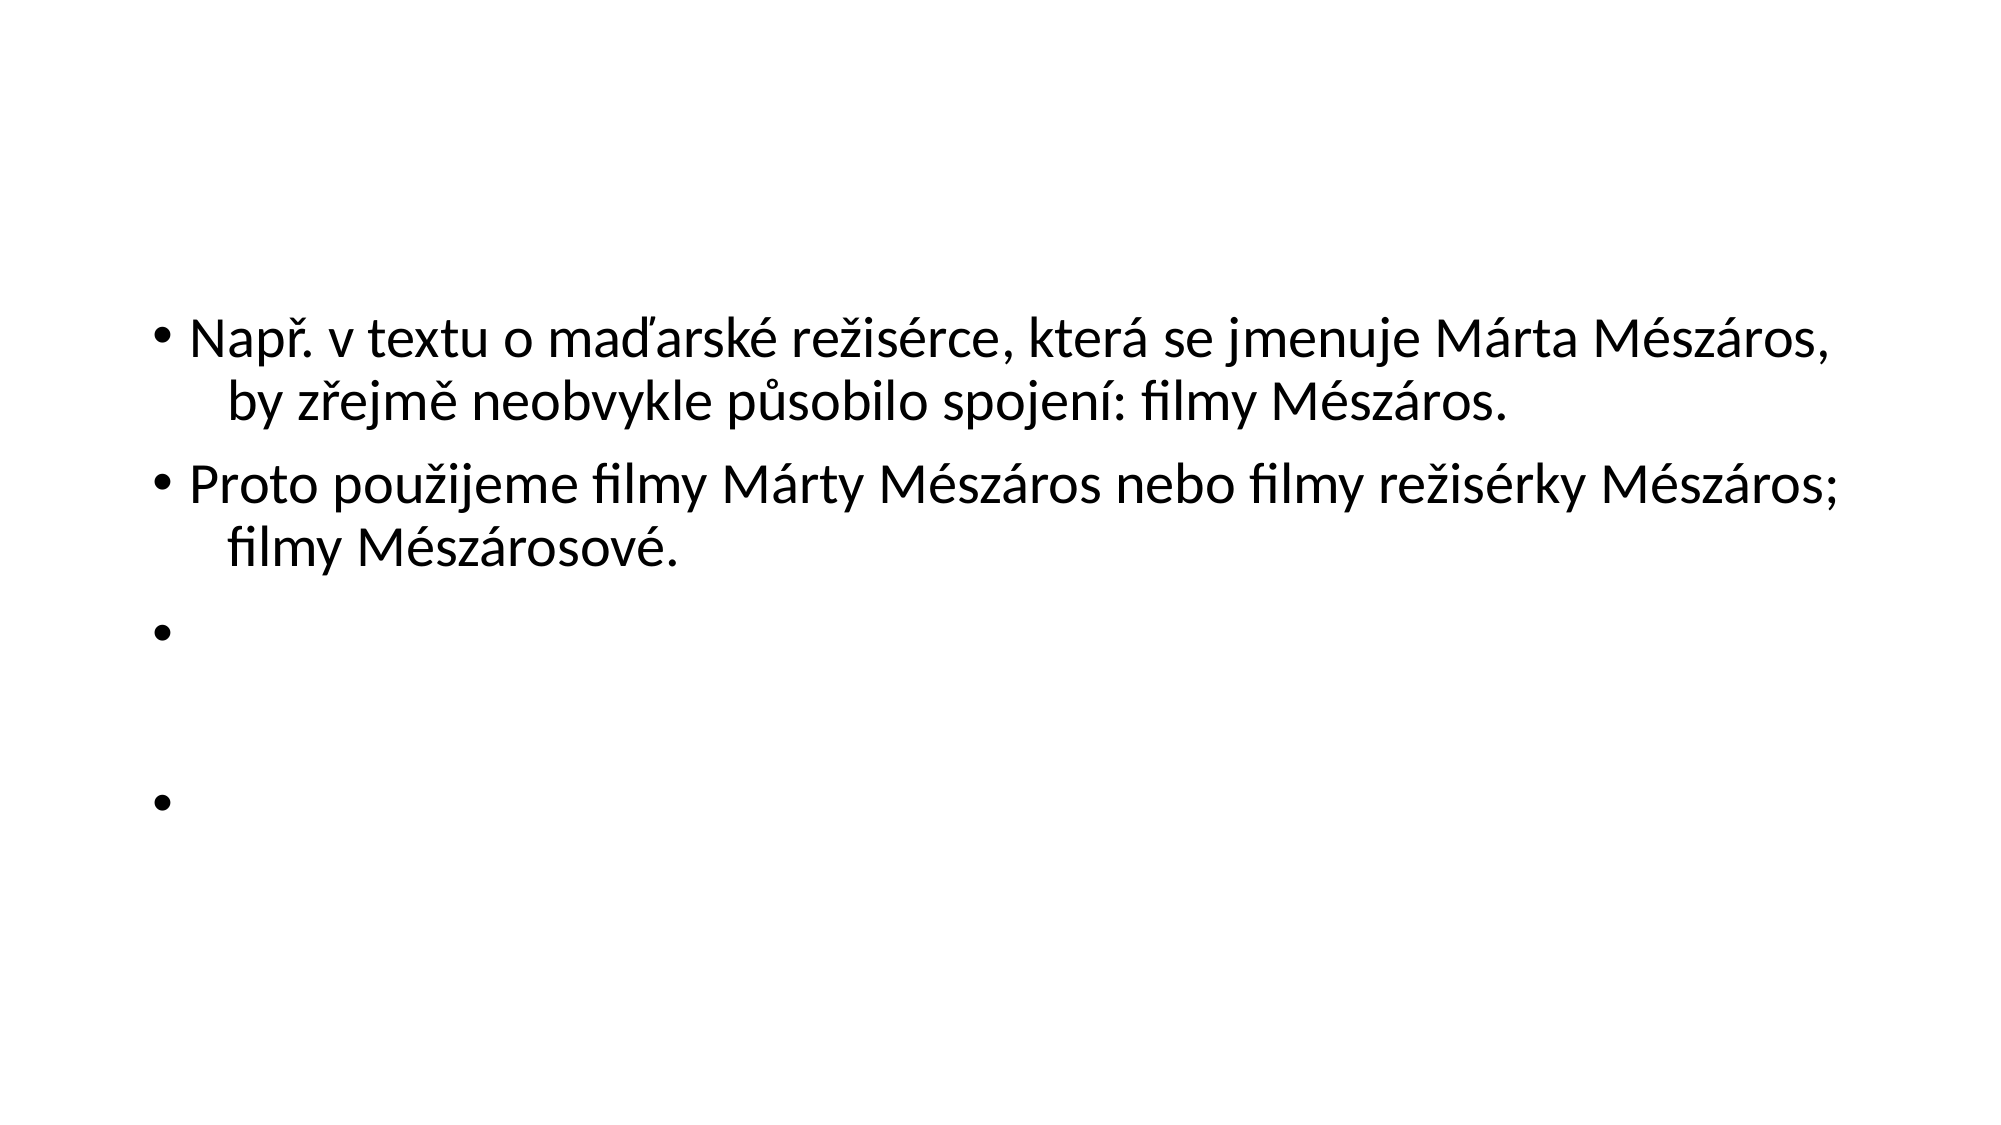

#
Např. v textu o maďarské režisérce, která se jmenuje Márta Mészáros, by zřejmě neobvykle působilo spojení: filmy Mészáros.
Proto použijeme filmy Márty Mészáros nebo filmy režisérky Mészáros; filmy Mészárosové.